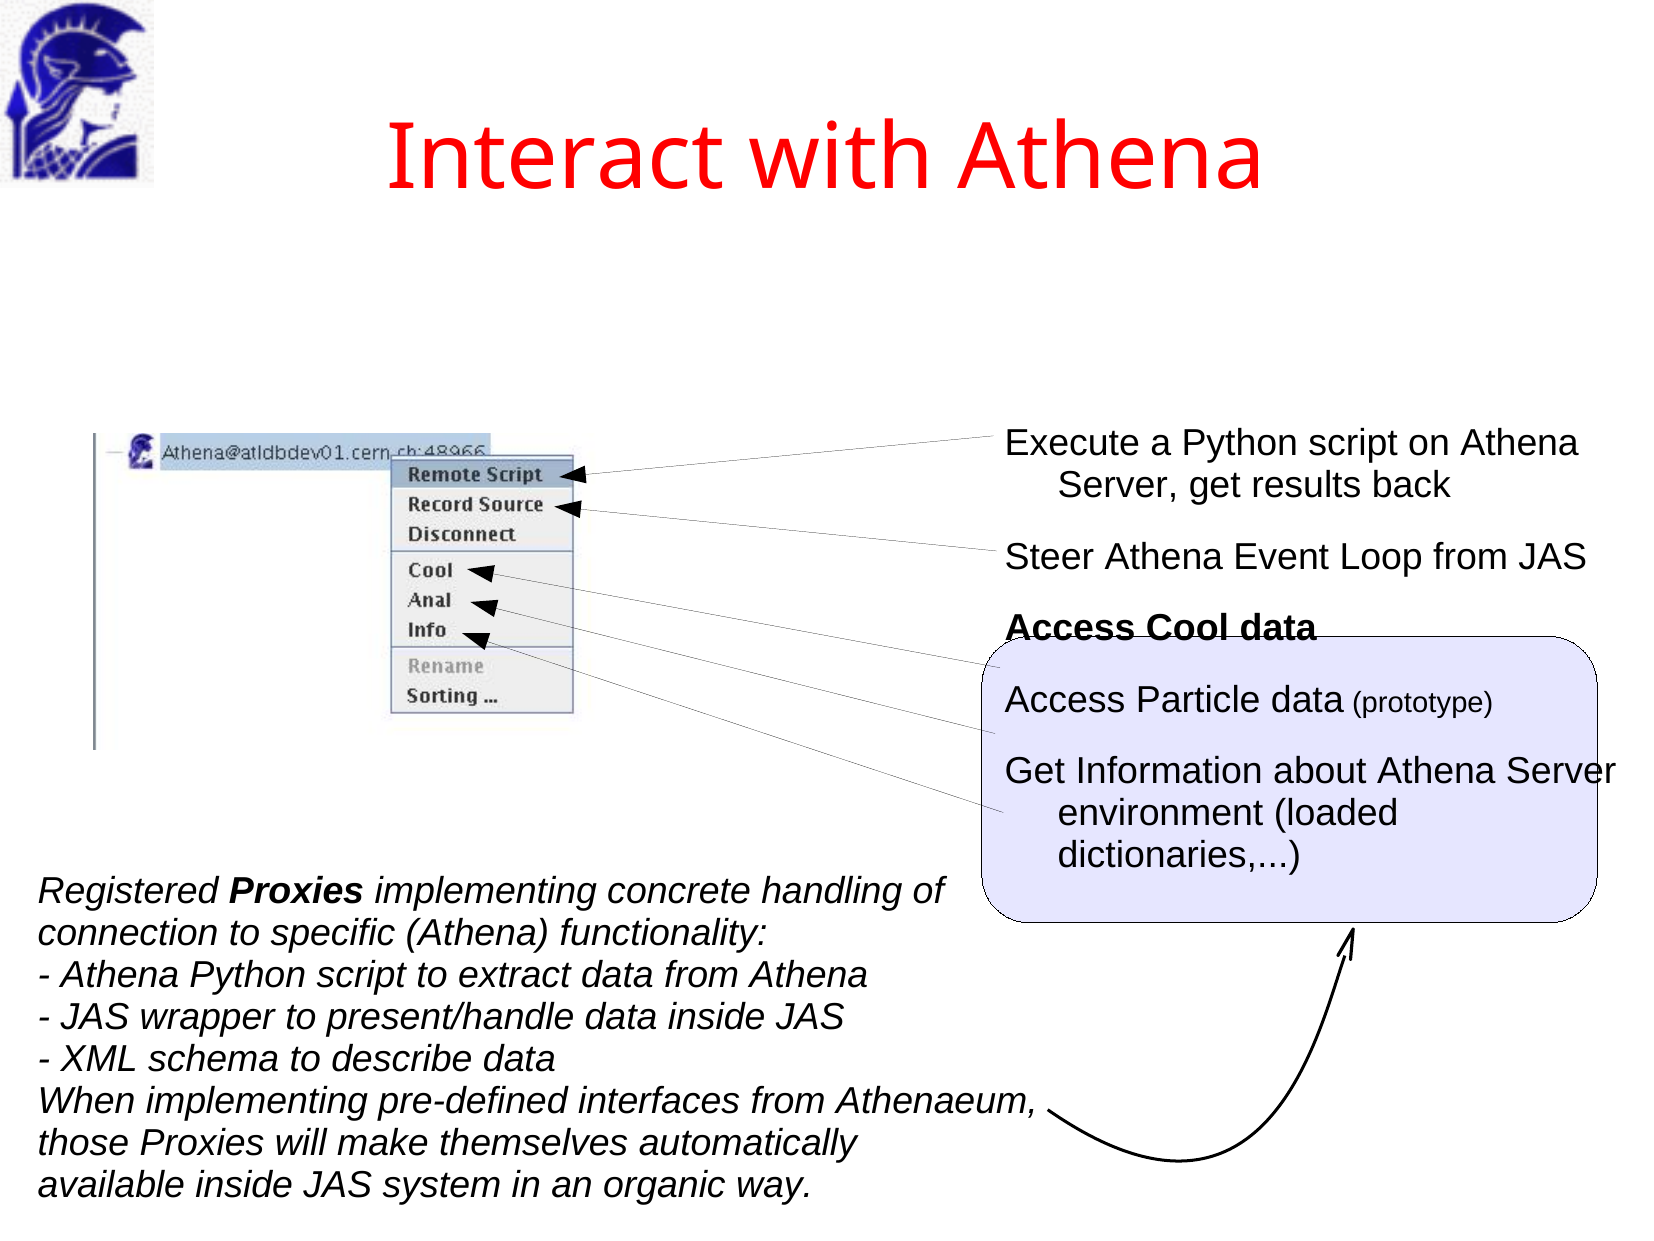

# Interact with Athena
Execute a Python script on Athena Server, get results back
Steer Athena Event Loop from JAS
Access Cool data
Access Particle data (prototype)
Get Information about Athena Server environment (loaded dictionaries,...)
Registered Proxies implementing concrete handling of
connection to specific (Athena) functionality:
- Athena Python script to extract data from Athena
- JAS wrapper to present/handle data inside JAS
- XML schema to describe data
When implementing pre-defined interfaces from Athenaeum,
those Proxies will make themselves automatically
available inside JAS system in an organic way.